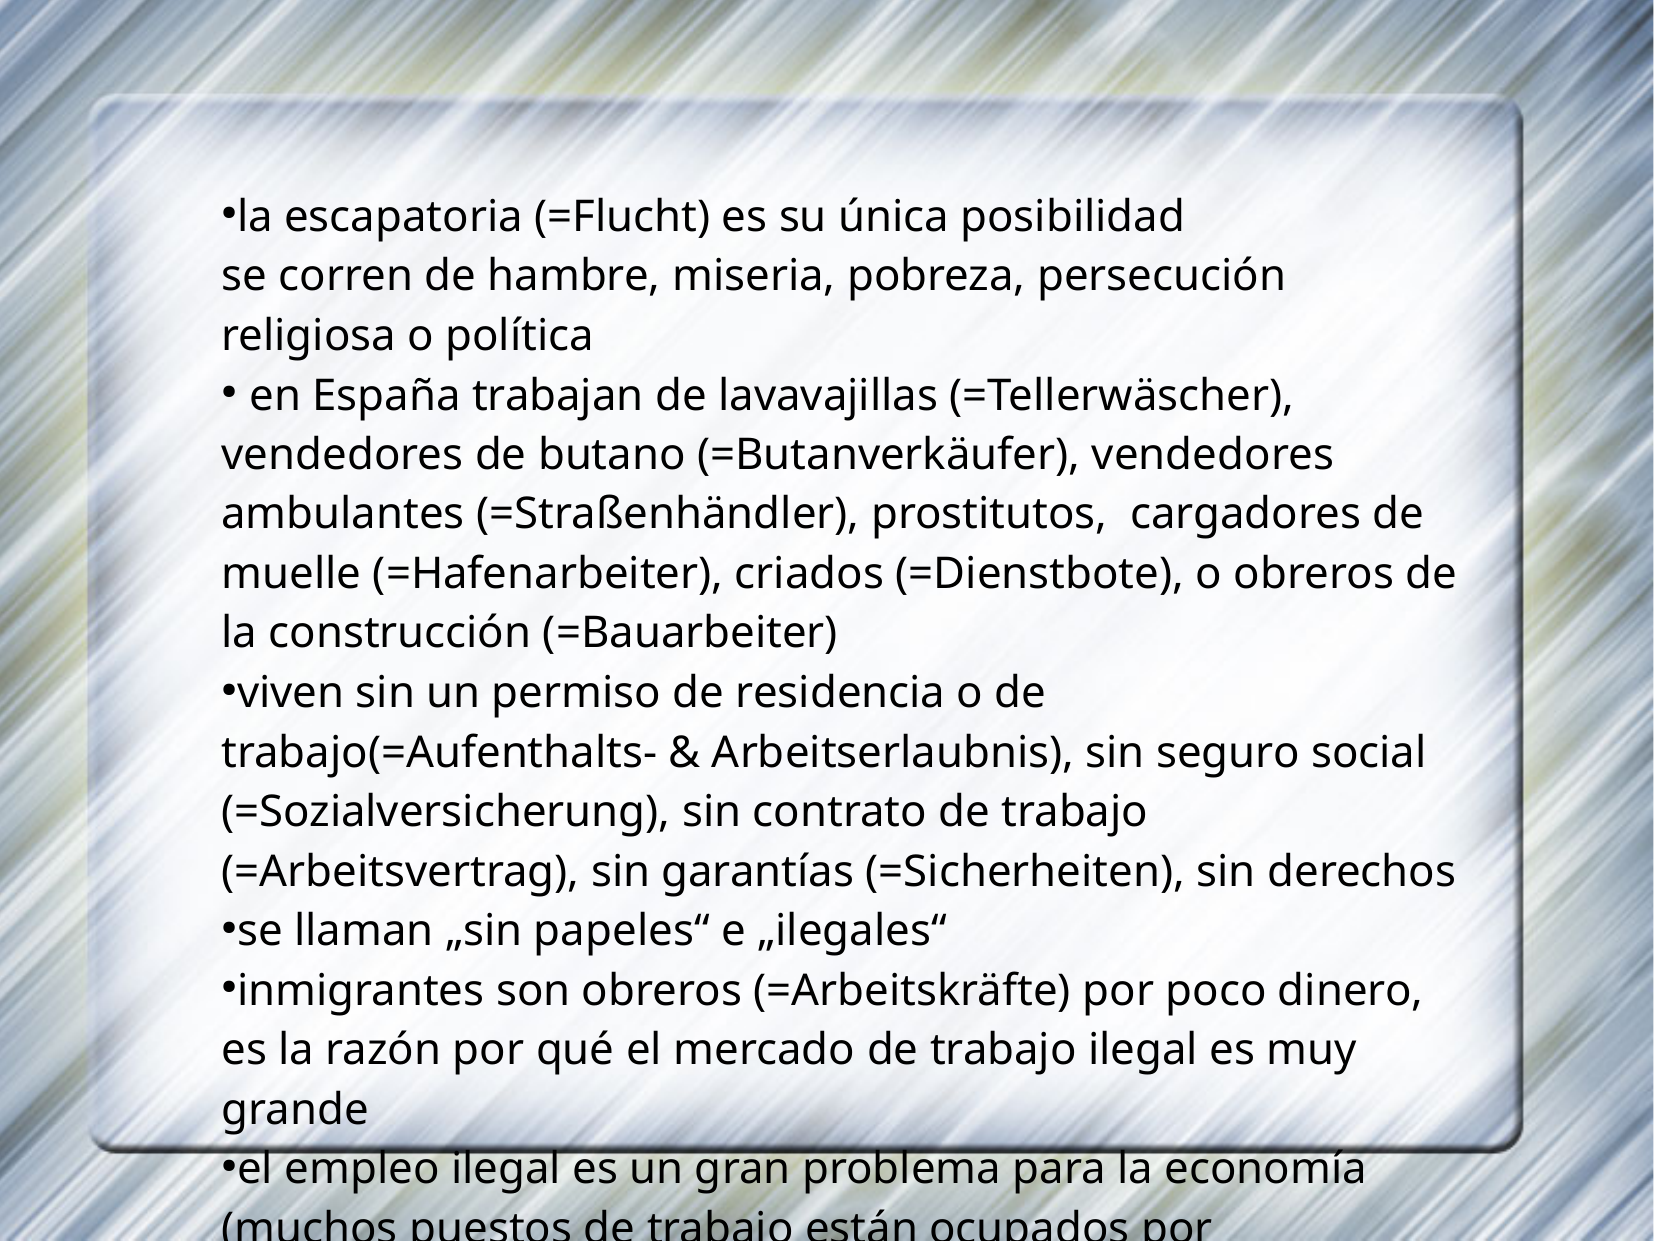

la escapatoria (=Flucht) es su única posibilidad
se corren de hambre, miseria, pobreza, persecución religiosa o política
 en España trabajan de lavavajillas (=Tellerwäscher), vendedores de butano (=Butanverkäufer), vendedores ambulantes (=Straßenhändler), prostitutos, cargadores de muelle (=Hafenarbeiter), criados (=Dienstbote), o obreros de la construcción (=Bauarbeiter)
viven sin un permiso de residencia o de trabajo(=Aufenthalts- & Arbeitserlaubnis), sin seguro social (=Sozialversicherung), sin contrato de trabajo (=Arbeitsvertrag), sin garantías (=Sicherheiten), sin derechos
se llaman „sin papeles“ e „ilegales“
inmigrantes son obreros (=Arbeitskräfte) por poco dinero, es la razón por qué el mercado de trabajo ilegal es muy grande
el empleo ilegal es un gran problema para la economía (muchos puestos de trabajo están ocupados por inmigrantes ilegales)